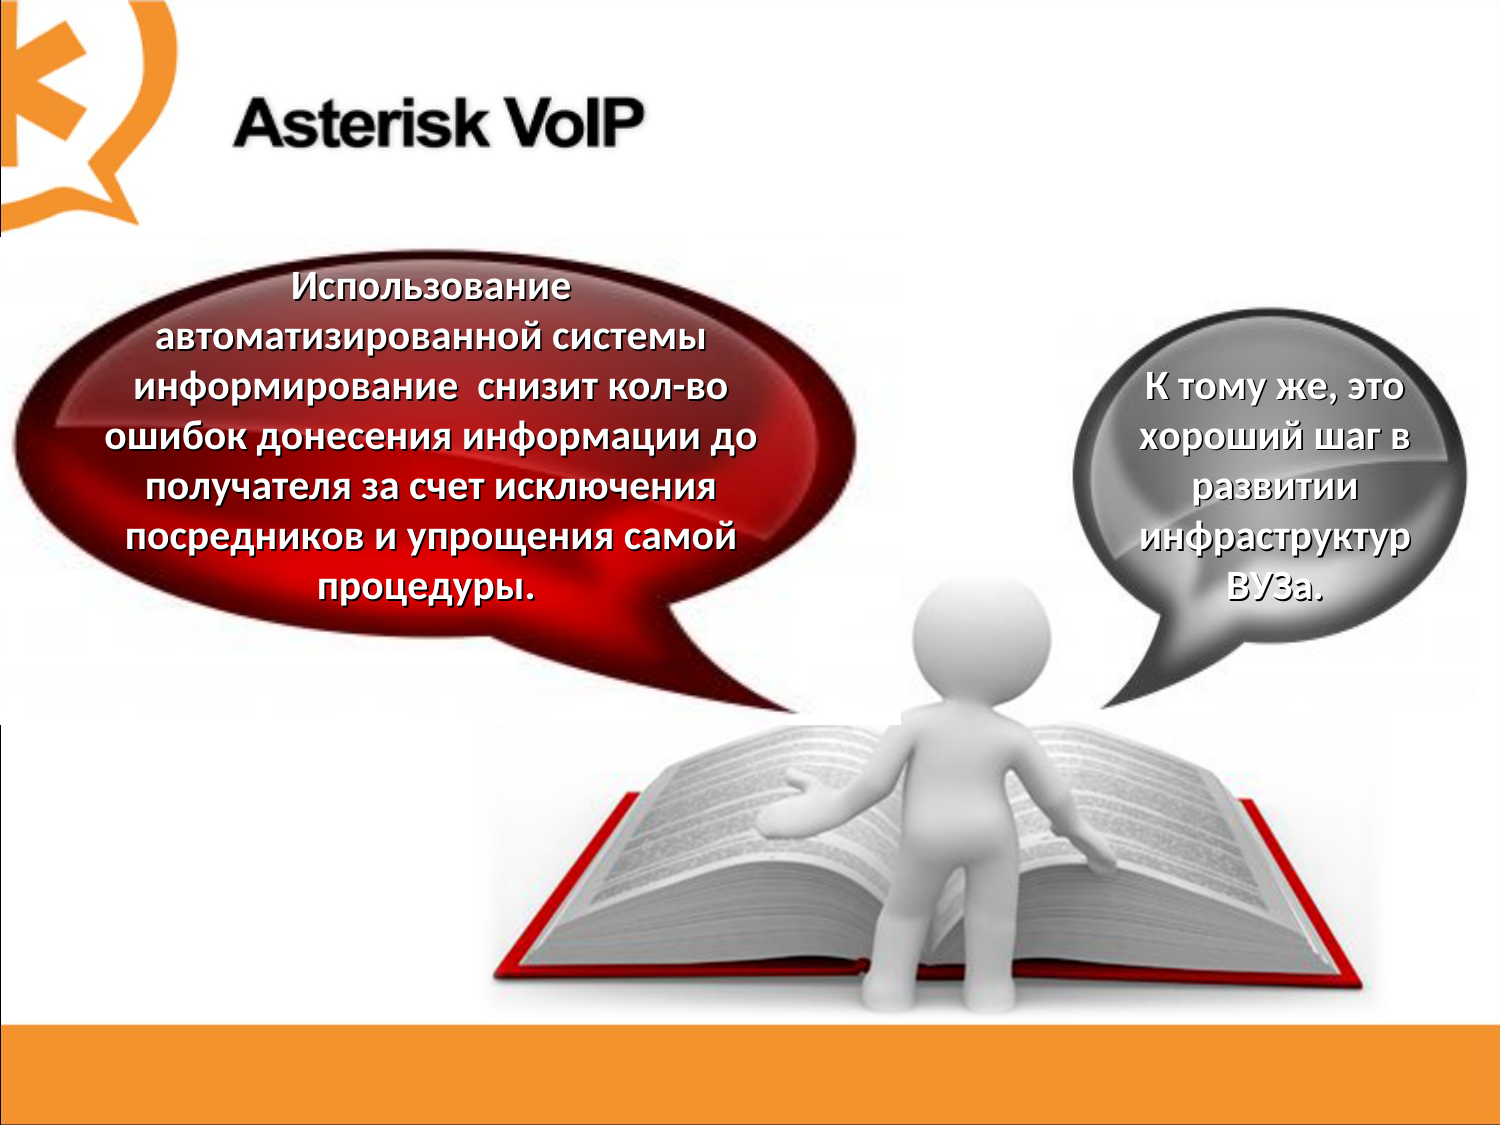

Использование автоматизированной системы информирование снизит кол-во ошибок донесения информации до получателя за счет исключения посредников и упрощения самой процедуры.
К тому же, это хороший шаг в развитии инфраструктур ВУЗа.